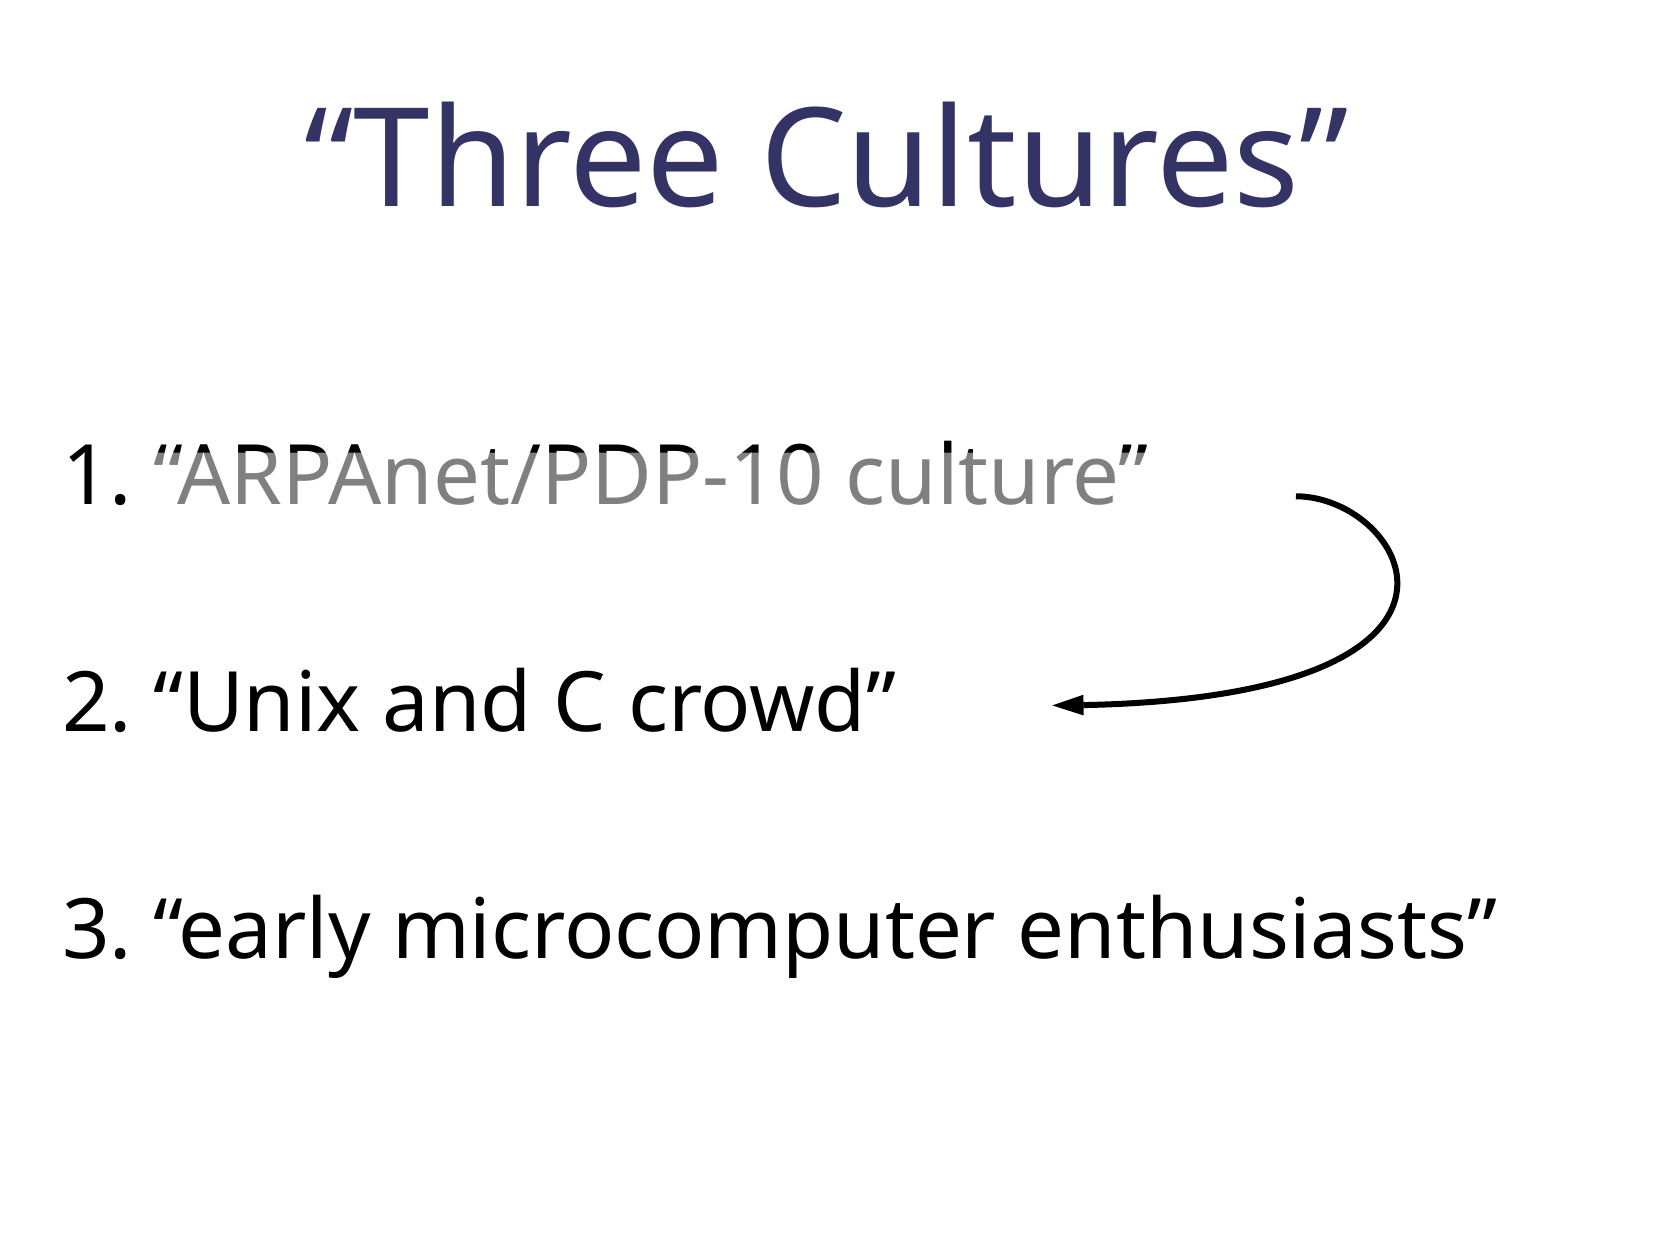

# “Three Cultures”
1. “ARPAnet/PDP-10 culture”
2. “Unix and C crowd”
3. “early microcomputer enthusiasts”